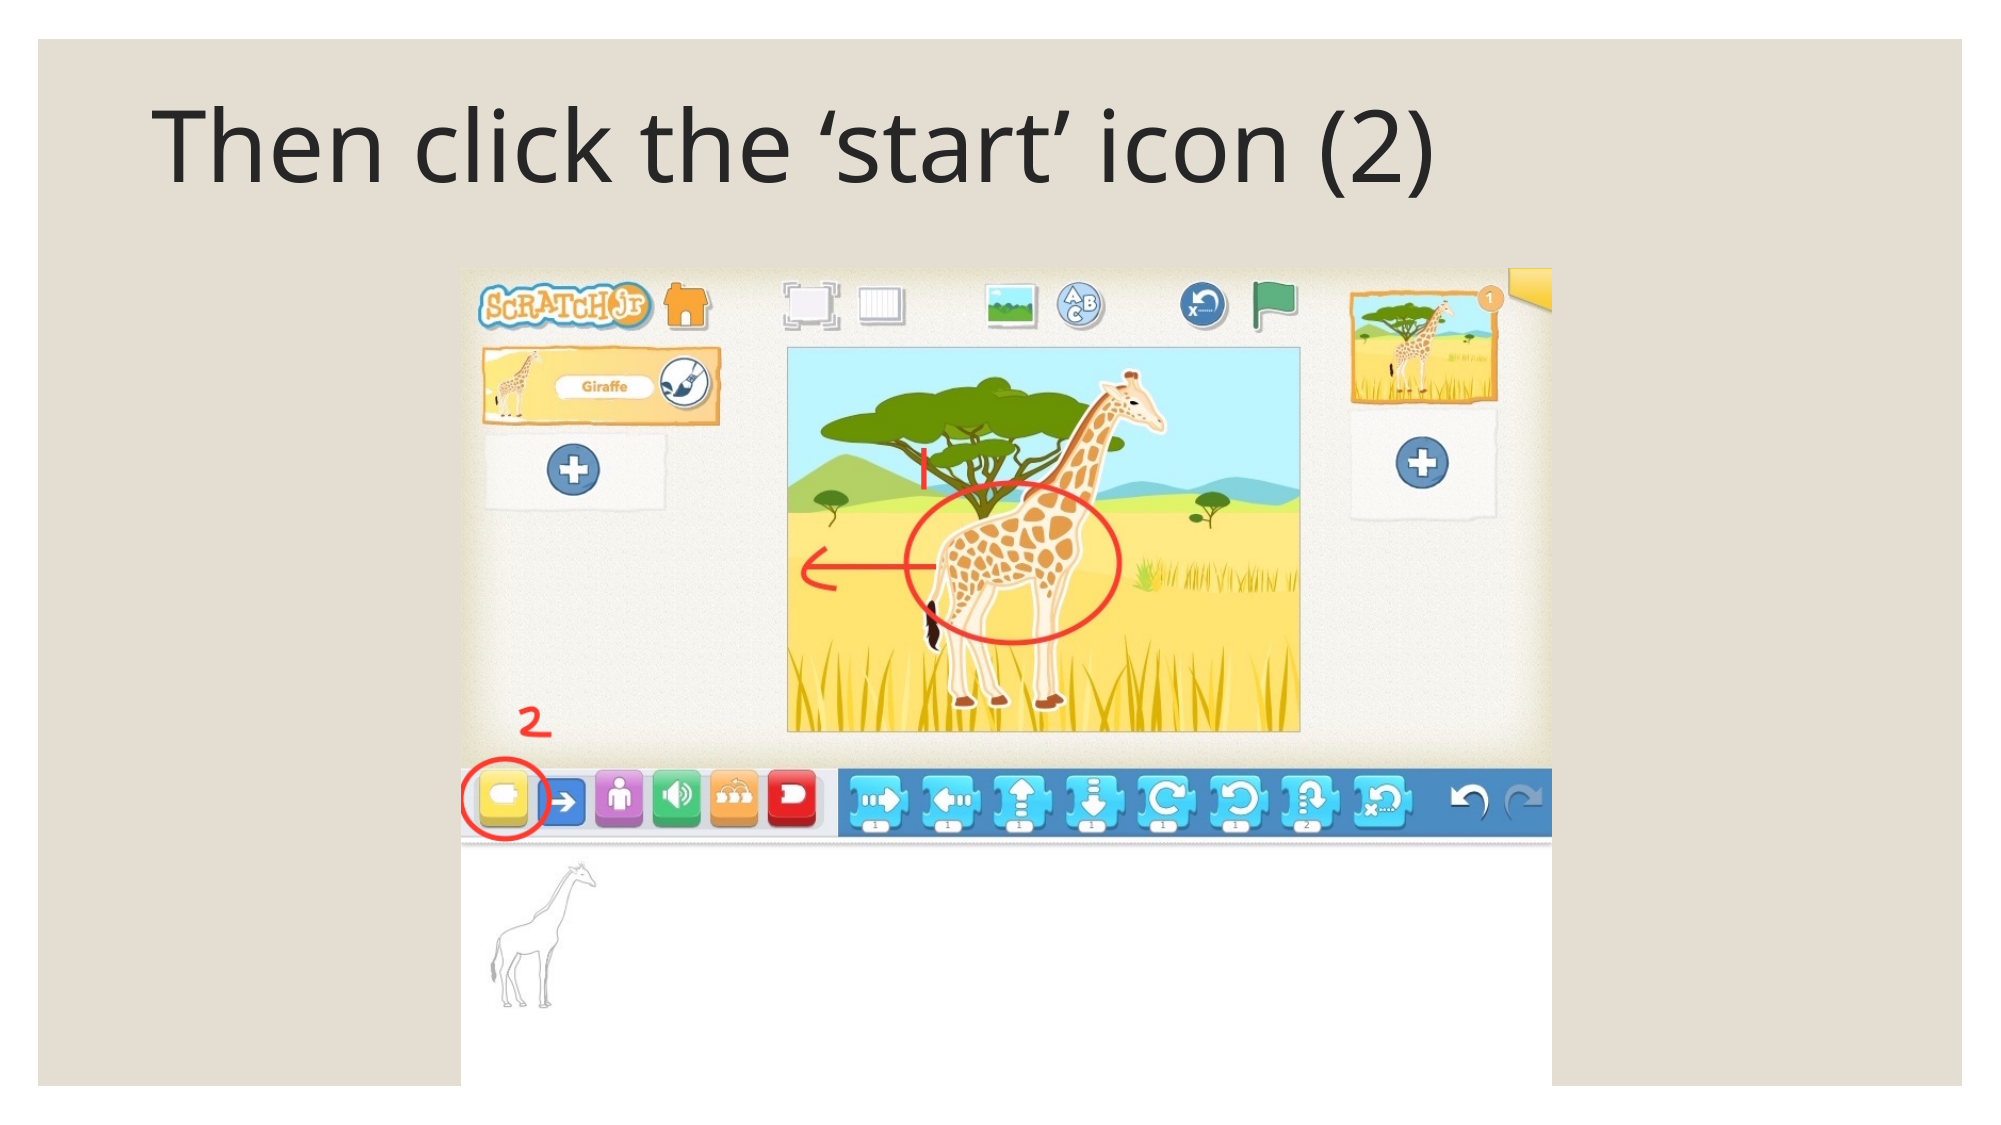

# Then click the ‘start’ icon (2)